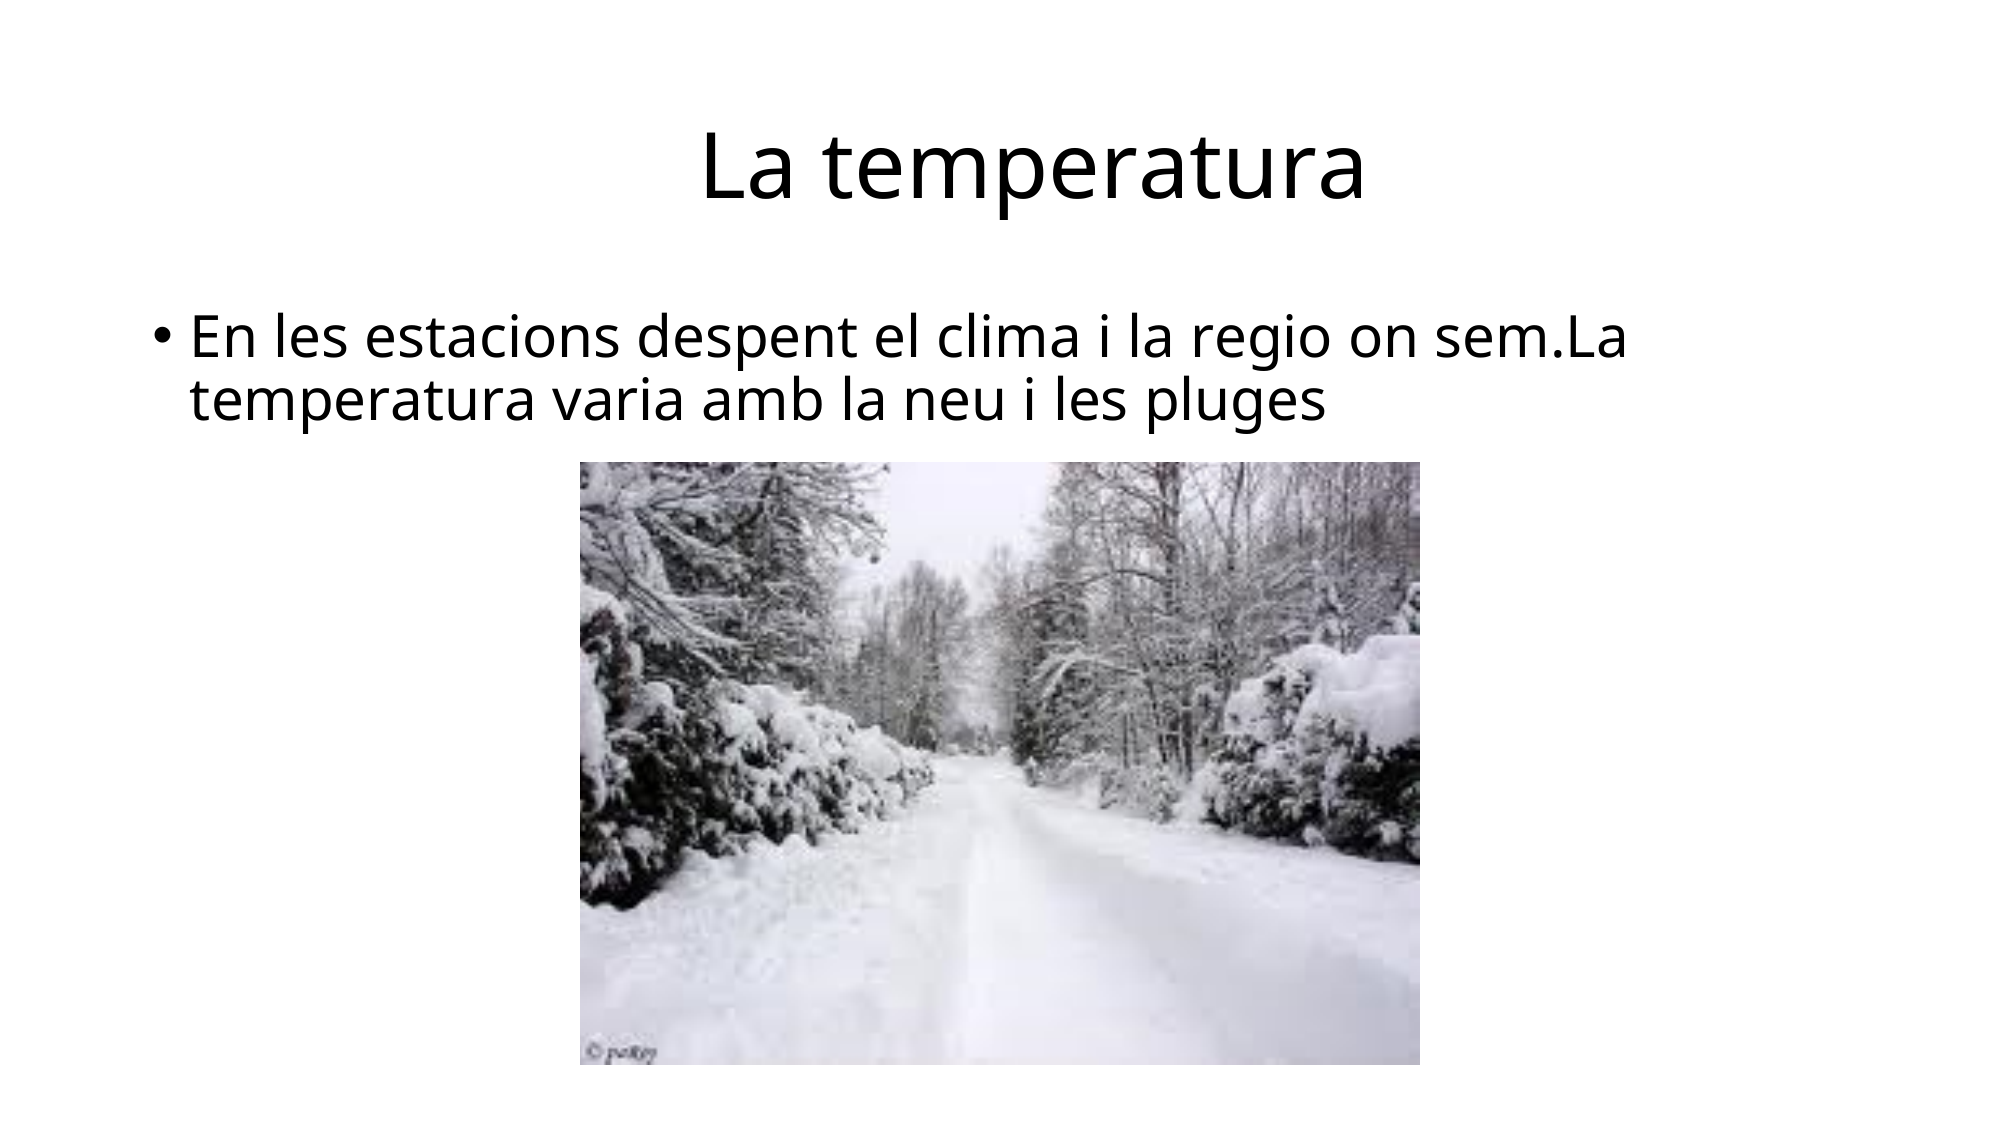

# La temperatura
En les estacions despent el clima i la regio on sem.La temperatura varia amb la neu i les pluges